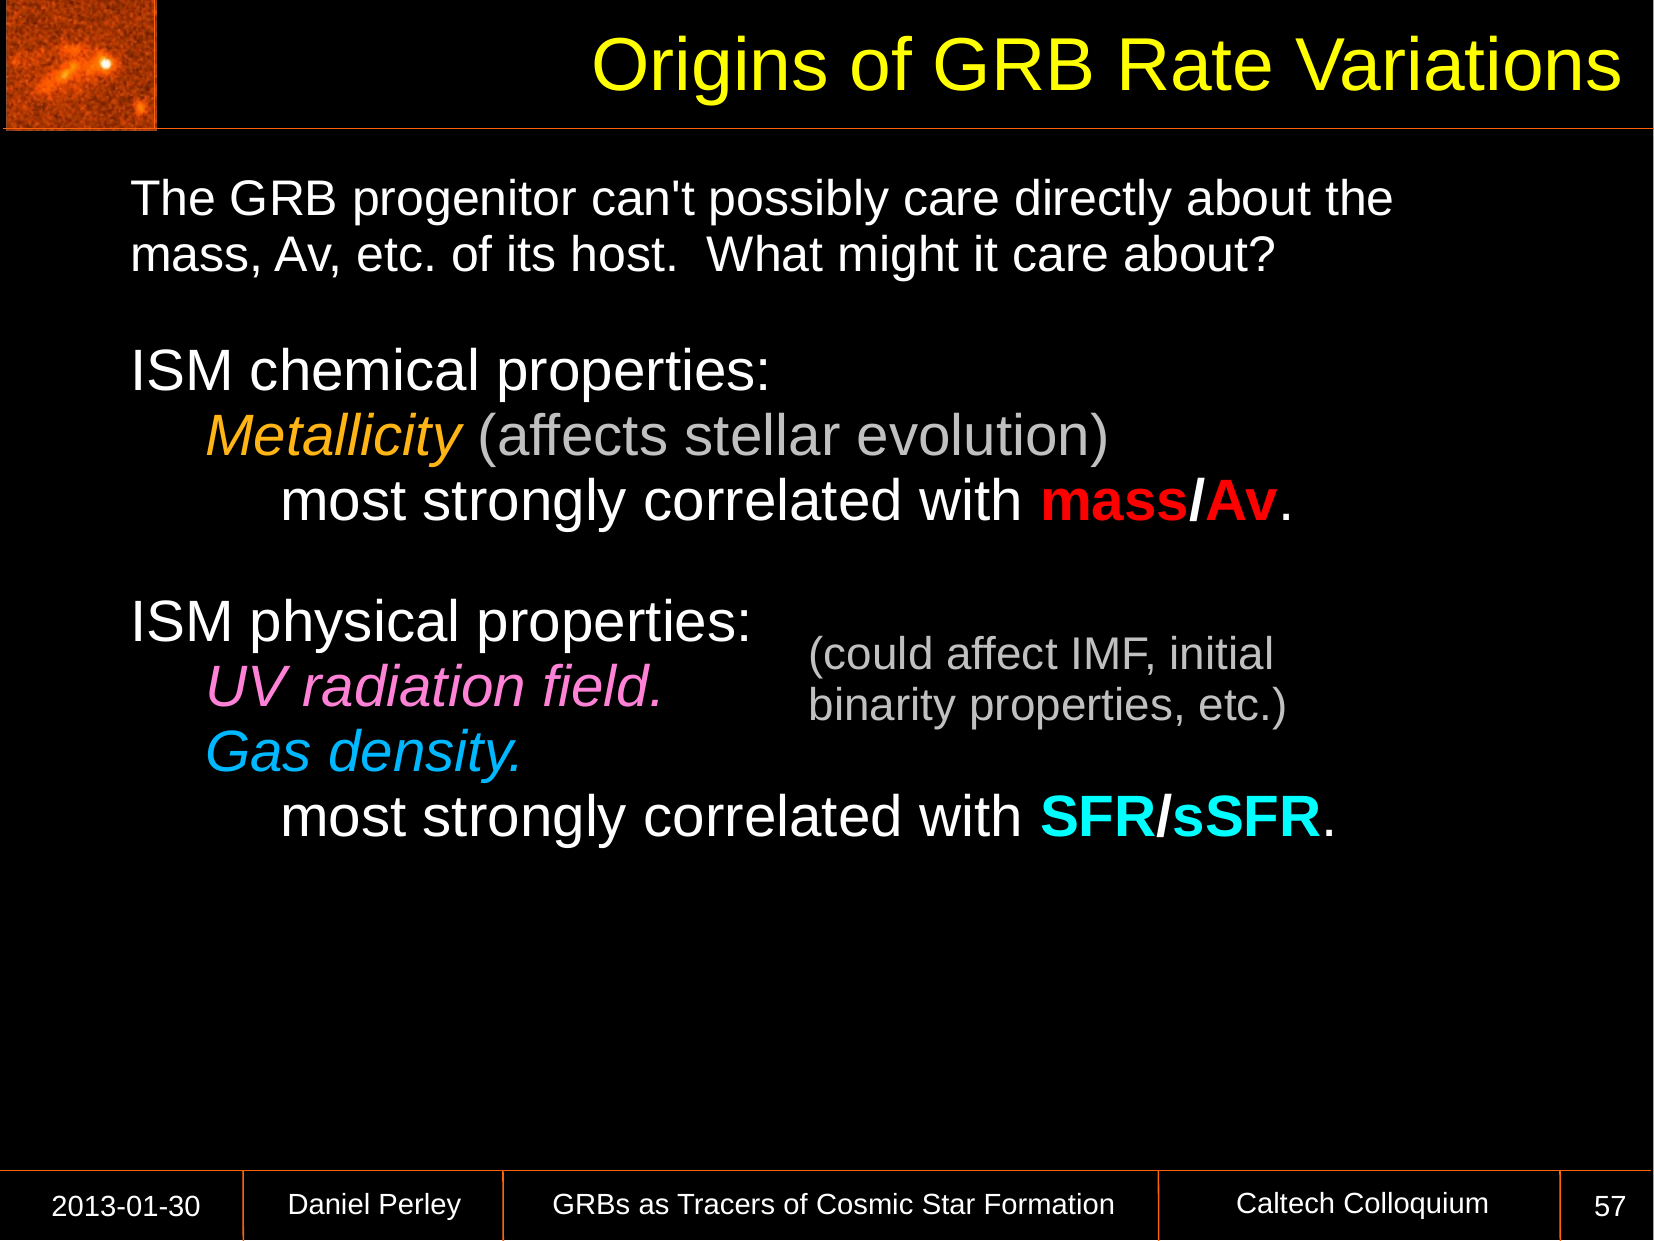

# Origins of GRB Rate Variations
The GRB progenitor can't possibly care directly about the mass, Av, etc. of its host. What might it care about?
ISM chemical properties:
	Metallicity (affects stellar evolution)
		most strongly correlated with mass/Av.
ISM physical properties:
	UV radiation field.
	Gas density.
		most strongly correlated with SFR/sSFR.
(could affect IMF, initial binarity properties, etc.)
2013-01-30
57